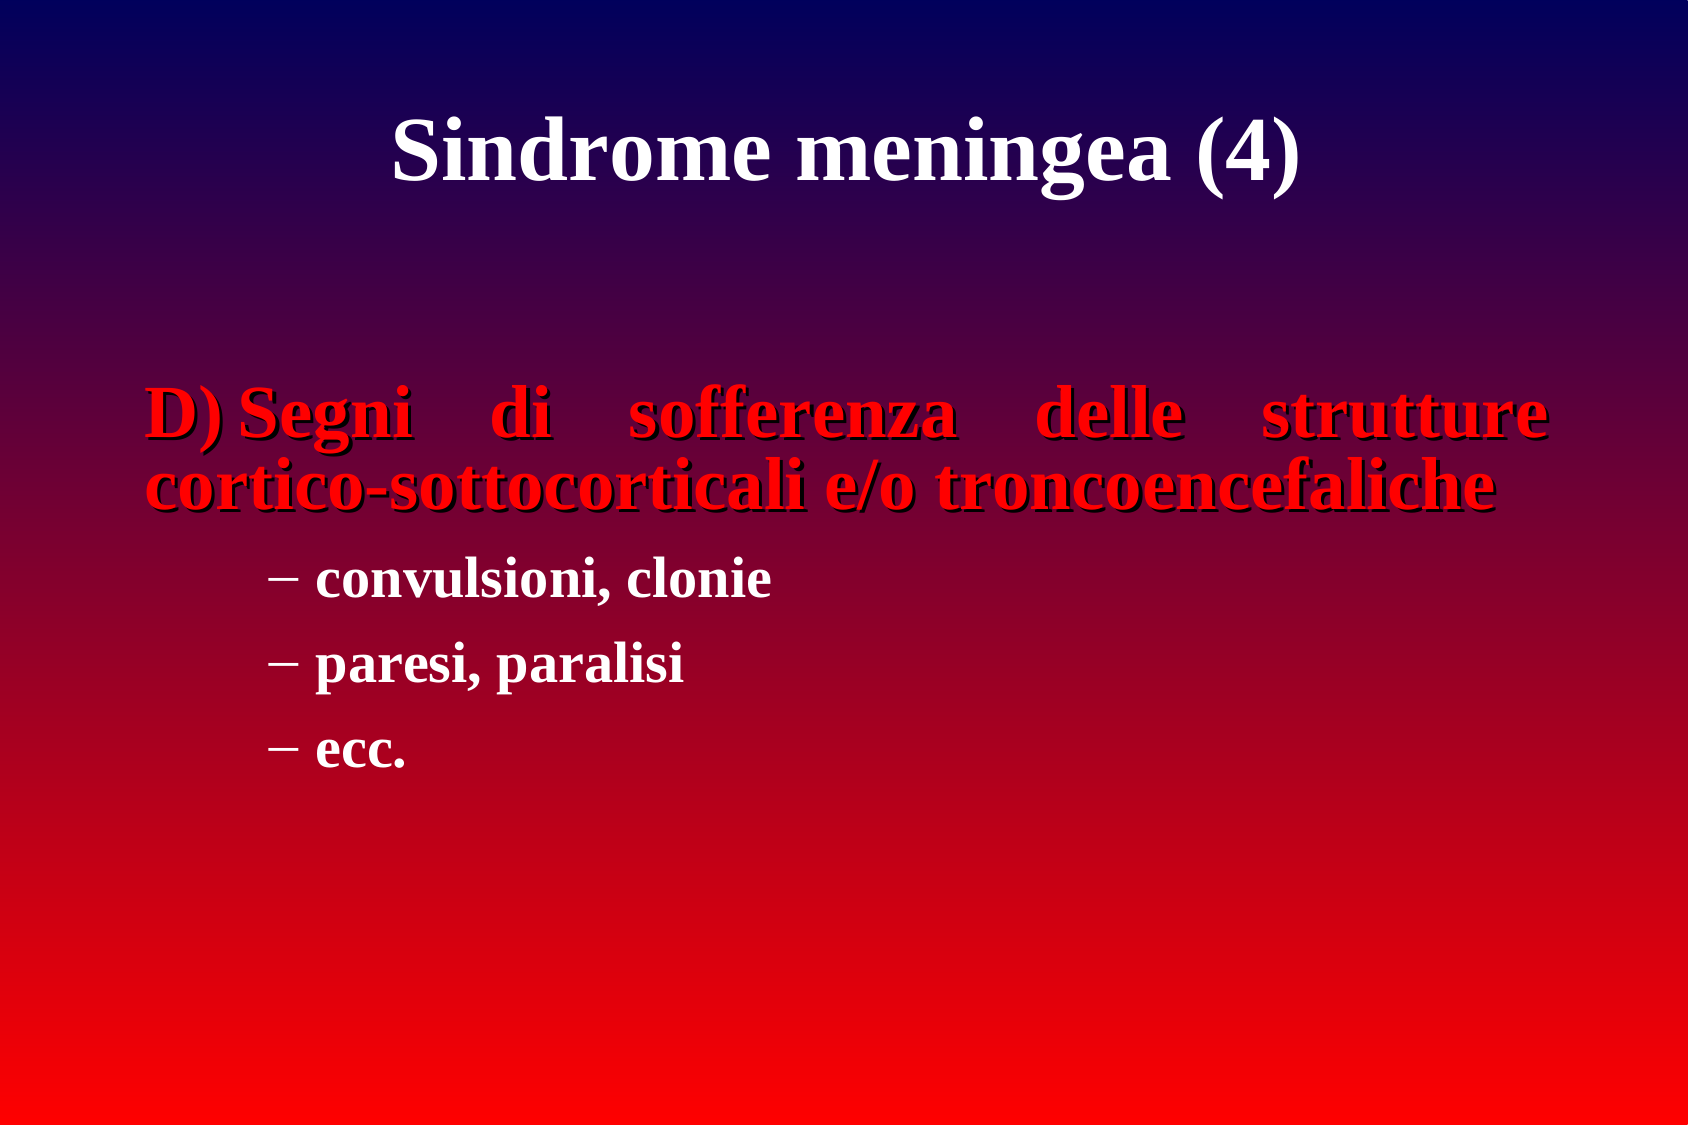

Sindrome meningea (4)
D)	Segni di sofferenza delle strutture cortico-sottocorticali e/o troncoencefaliche
convulsioni, clonie
paresi, paralisi
ecc.